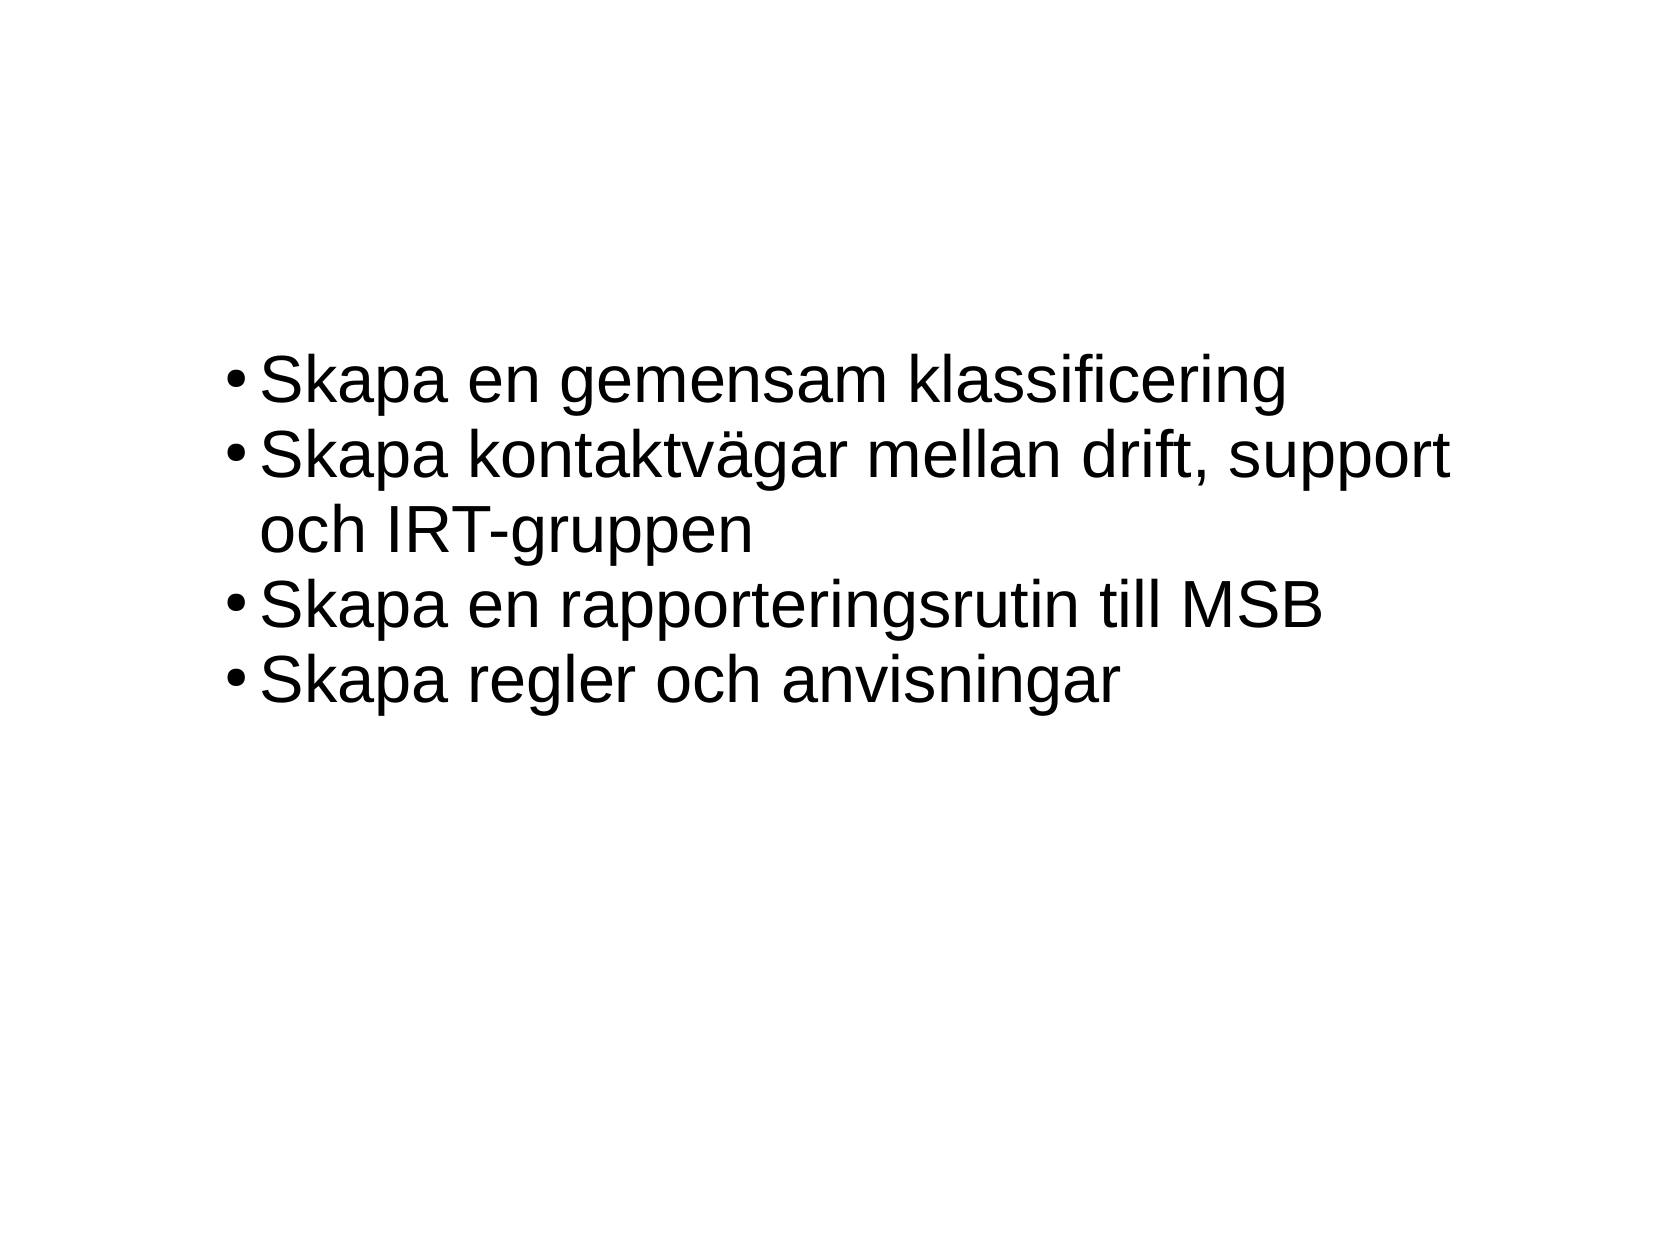

# Skapa en gemensam klassificering
Skapa kontaktvägar mellan drift, support och IRT-gruppen
Skapa en rapporteringsrutin till MSB
Skapa regler och anvisningar